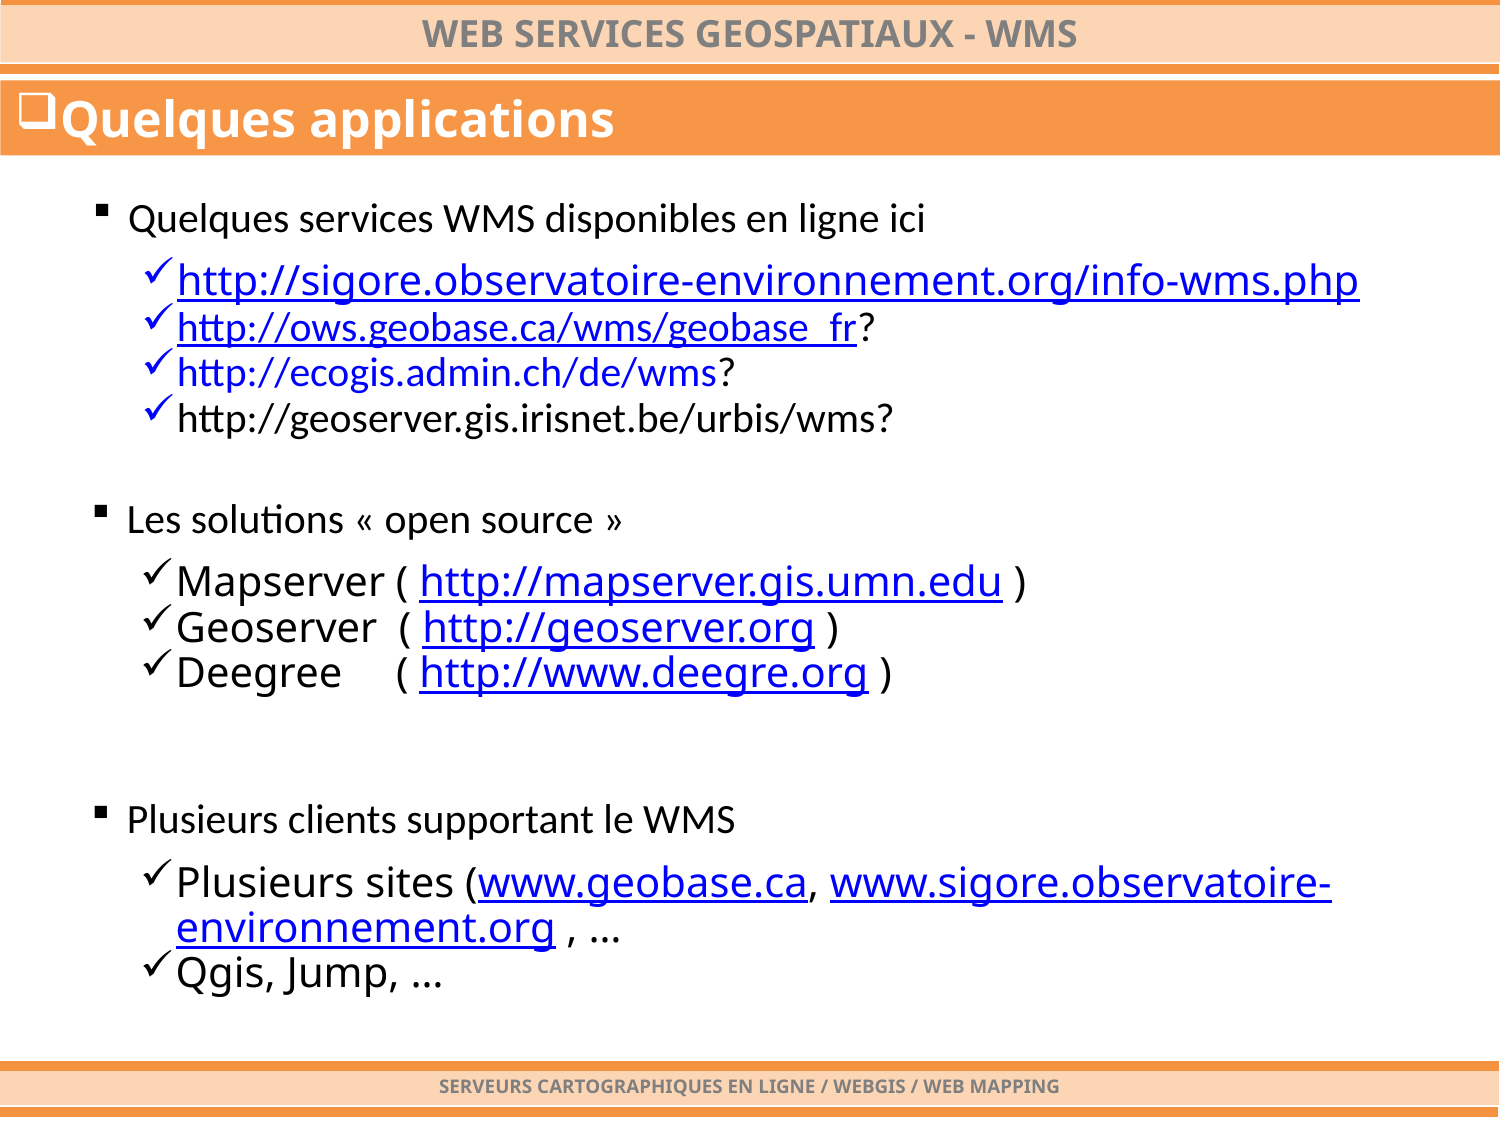

WEB SERVICES GEOSPATIAUX - WMS
Quelques applications
Quelques services WMS disponibles en ligne ici
http://sigore.observatoire-environnement.org/info-wms.php
http://ows.geobase.ca/wms/geobase_fr?
http://ecogis.admin.ch/de/wms?
http://geoserver.gis.irisnet.be/urbis/wms?
Les solutions « open source »
Mapserver ( http://mapserver.gis.umn.edu )
Geoserver ( http://geoserver.org )
Deegree ( http://www.deegre.org )
Plusieurs clients supportant le WMS
Plusieurs sites (www.geobase.ca, www.sigore.observatoire-environnement.org , …
Qgis, Jump, …
SERVEURS CARTOGRAPHIQUES EN LIGNE / WEBGIS / WEB MAPPING